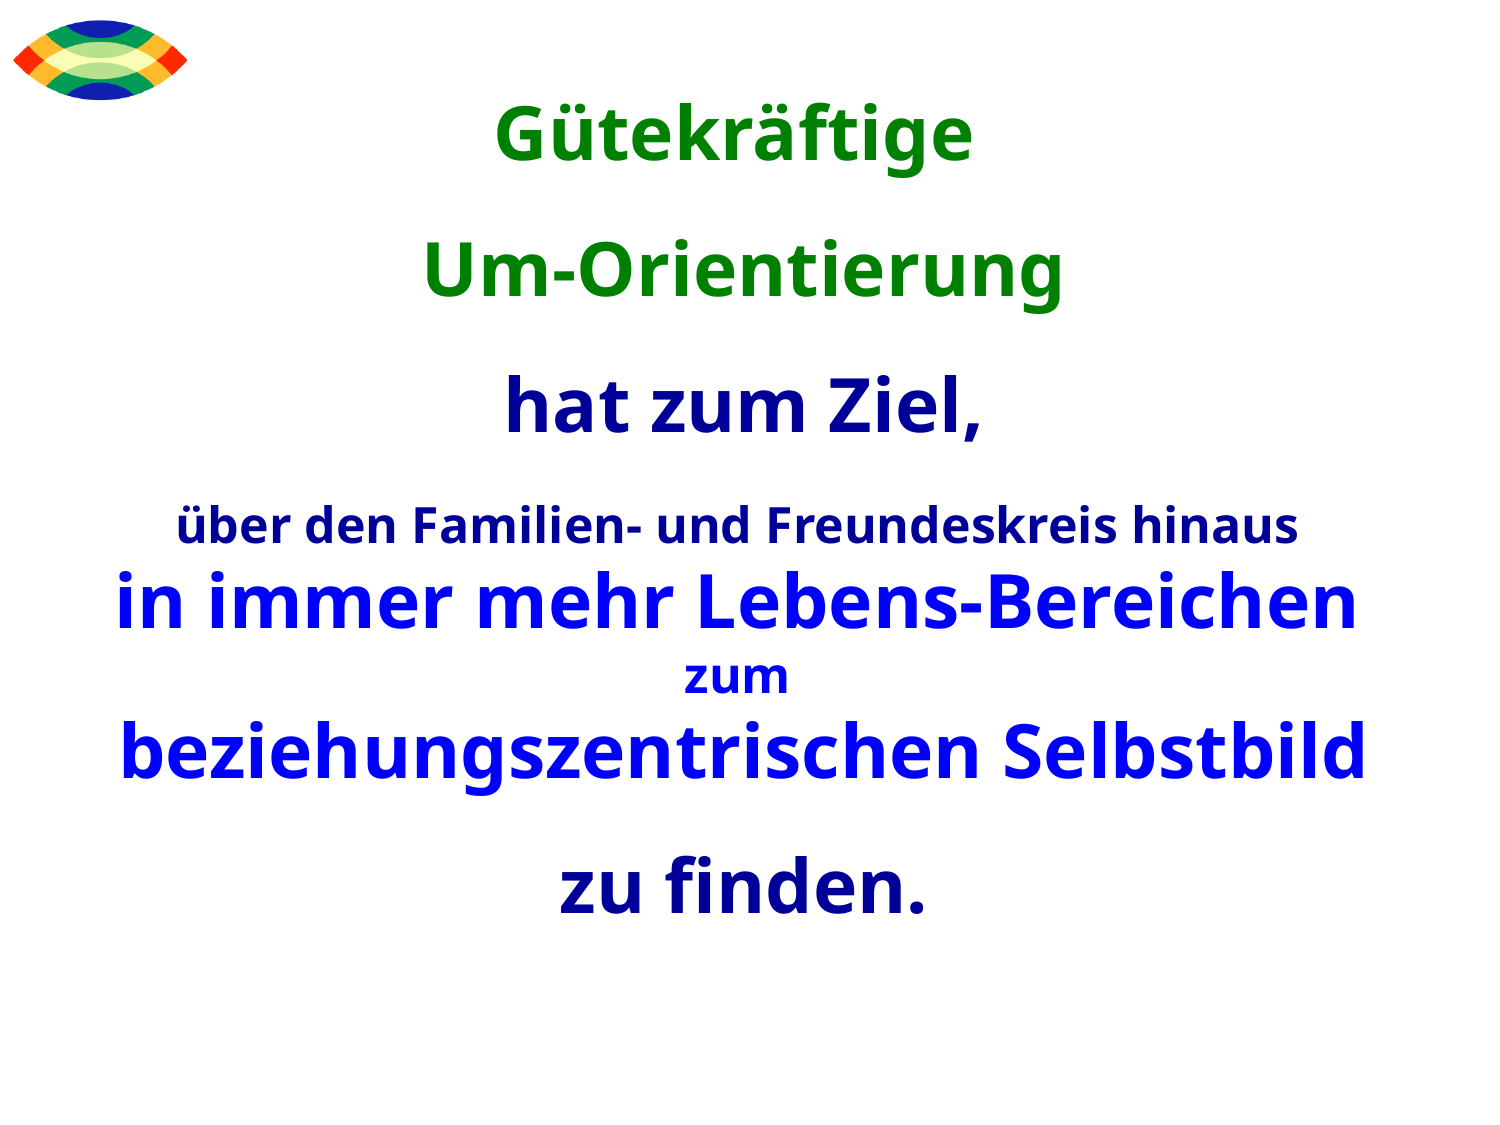

Gütekräftige
Um-Orientierung
hat zum Ziel,
über den Familien- und Freundeskreis hinaus
in immer mehr Lebens-Bereichen
zum
beziehungszentrischen Selbstbild
zu finden.